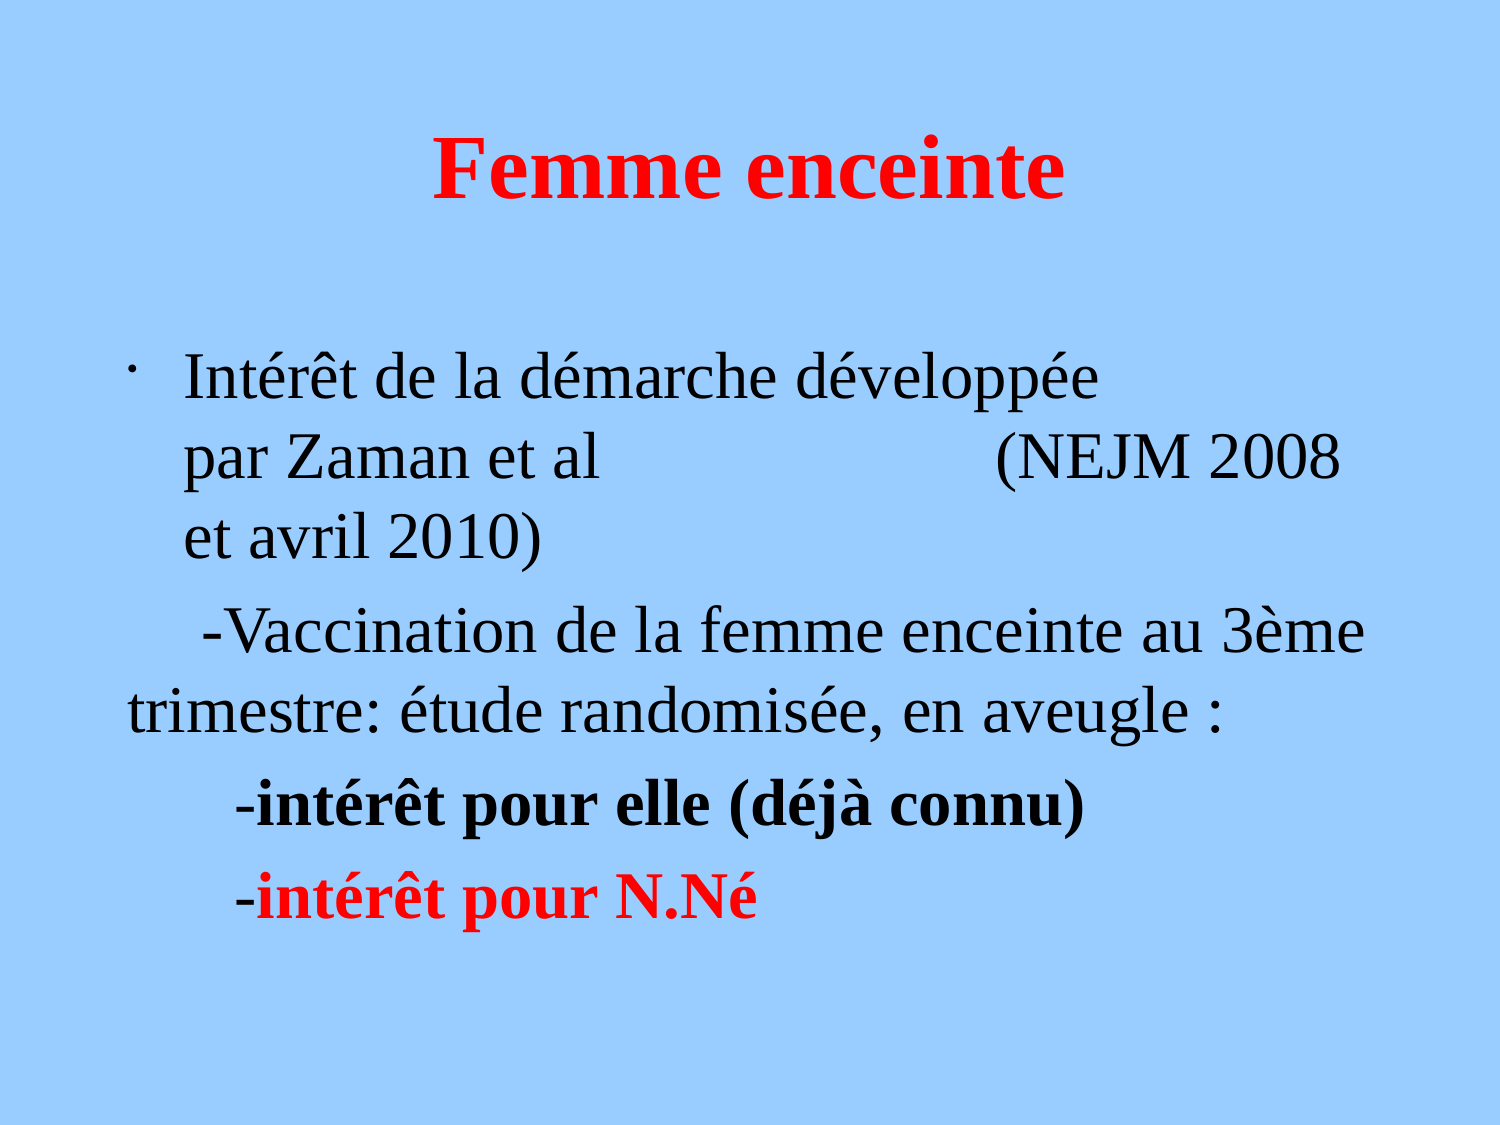

# Femme enceinte
Intérêt de la démarche développée			 par Zaman et al 						(NEJM 2008 et avril 2010)
	-Vaccination de la femme enceinte au 3ème trimestre: étude randomisée, en aveugle :
	 -intérêt pour elle (déjà connu)
	 -intérêt pour N.Né